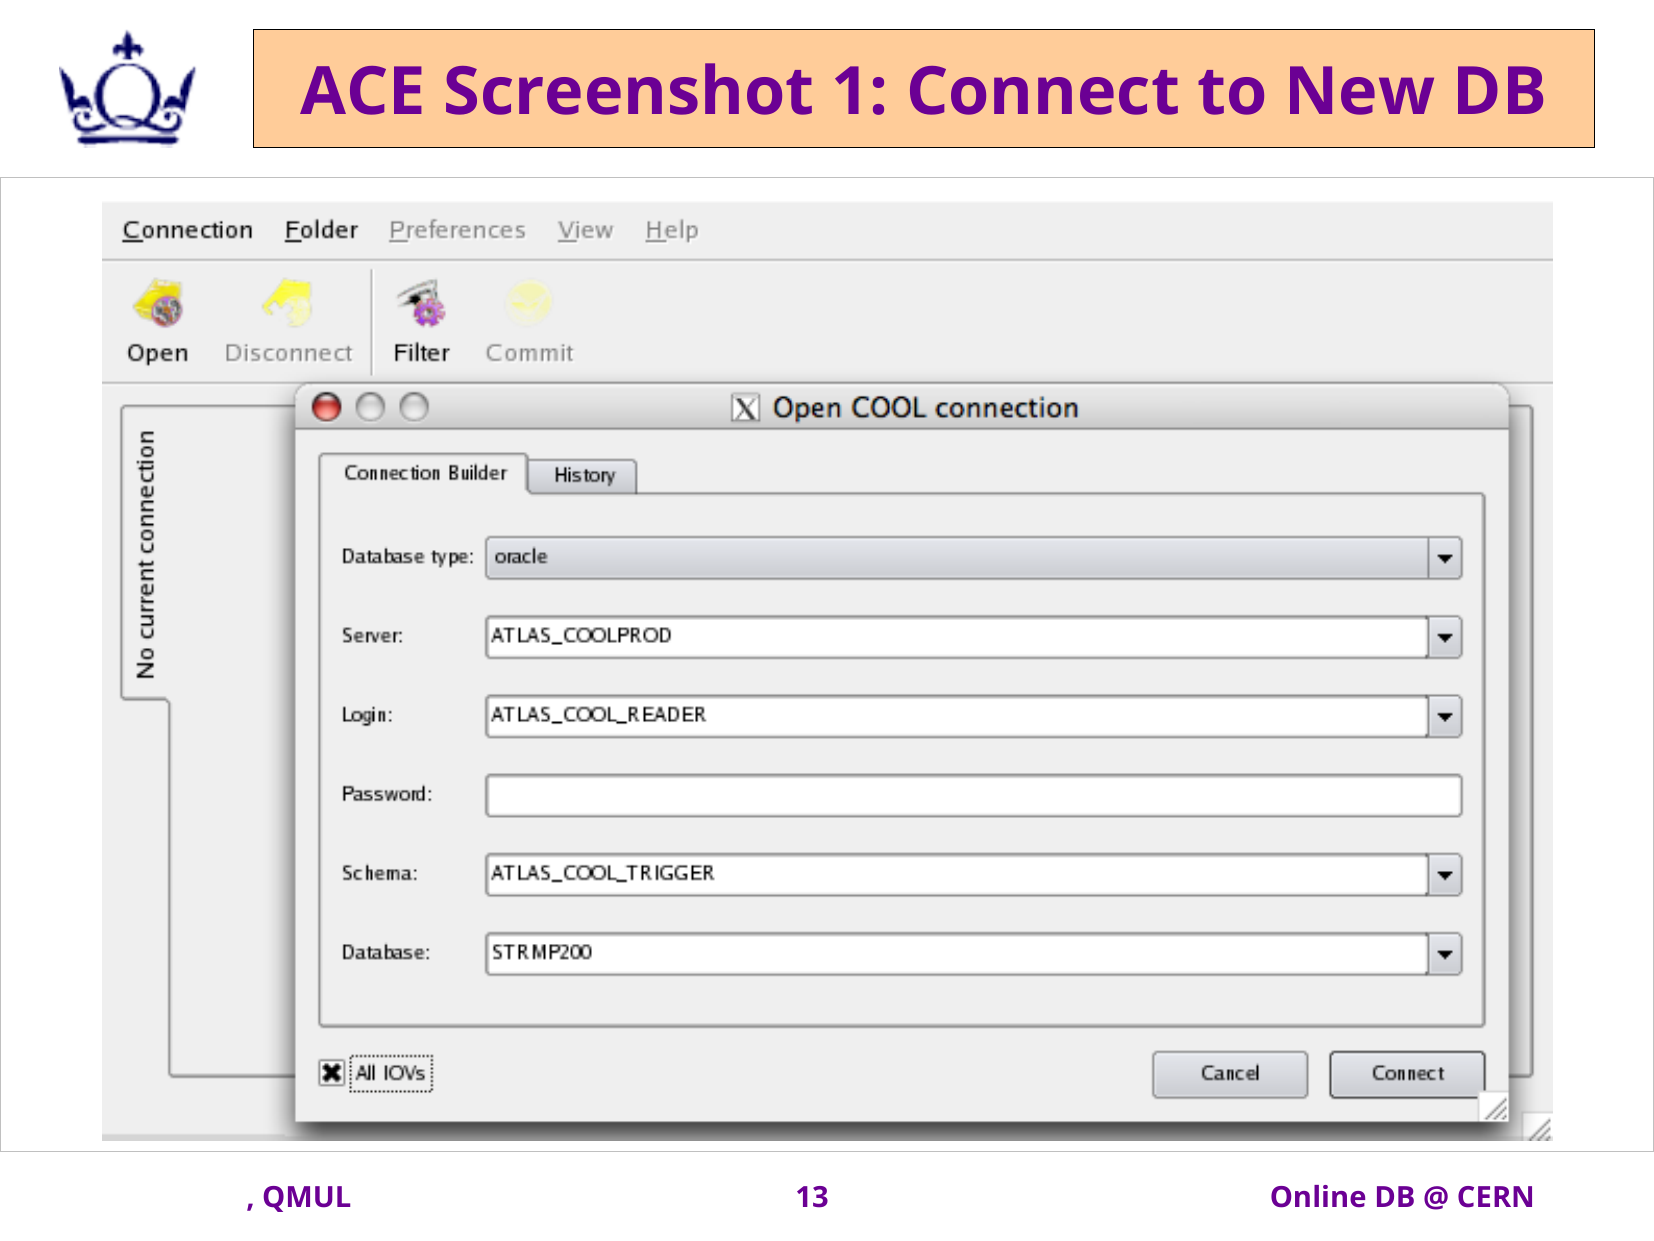

# ACE Screenshot 1: Connect to New DB